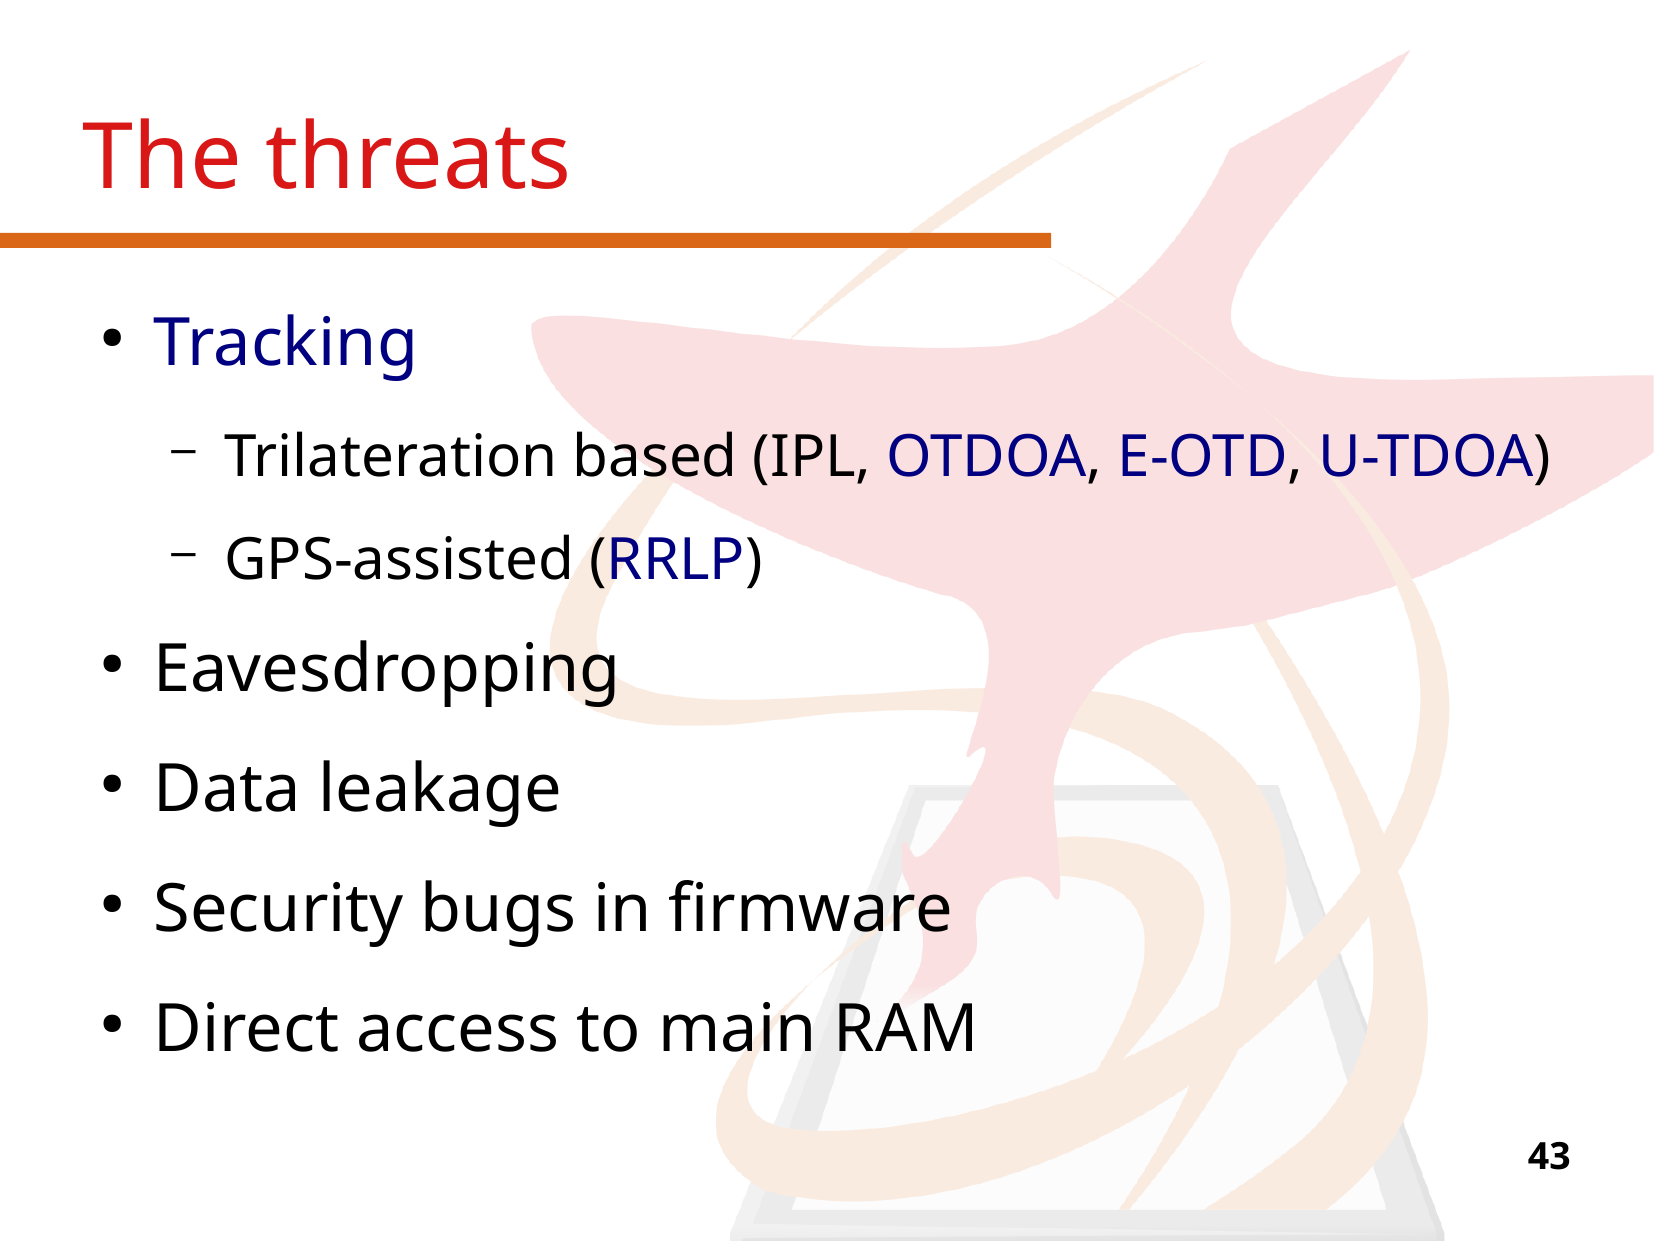

# The threats
Tracking
Trilateration based (IPL, OTDOA, E-OTD, U-TDOA)
GPS-assisted (RRLP)
Eavesdropping
Data leakage
Security bugs in firmware
Direct access to main RAM
43